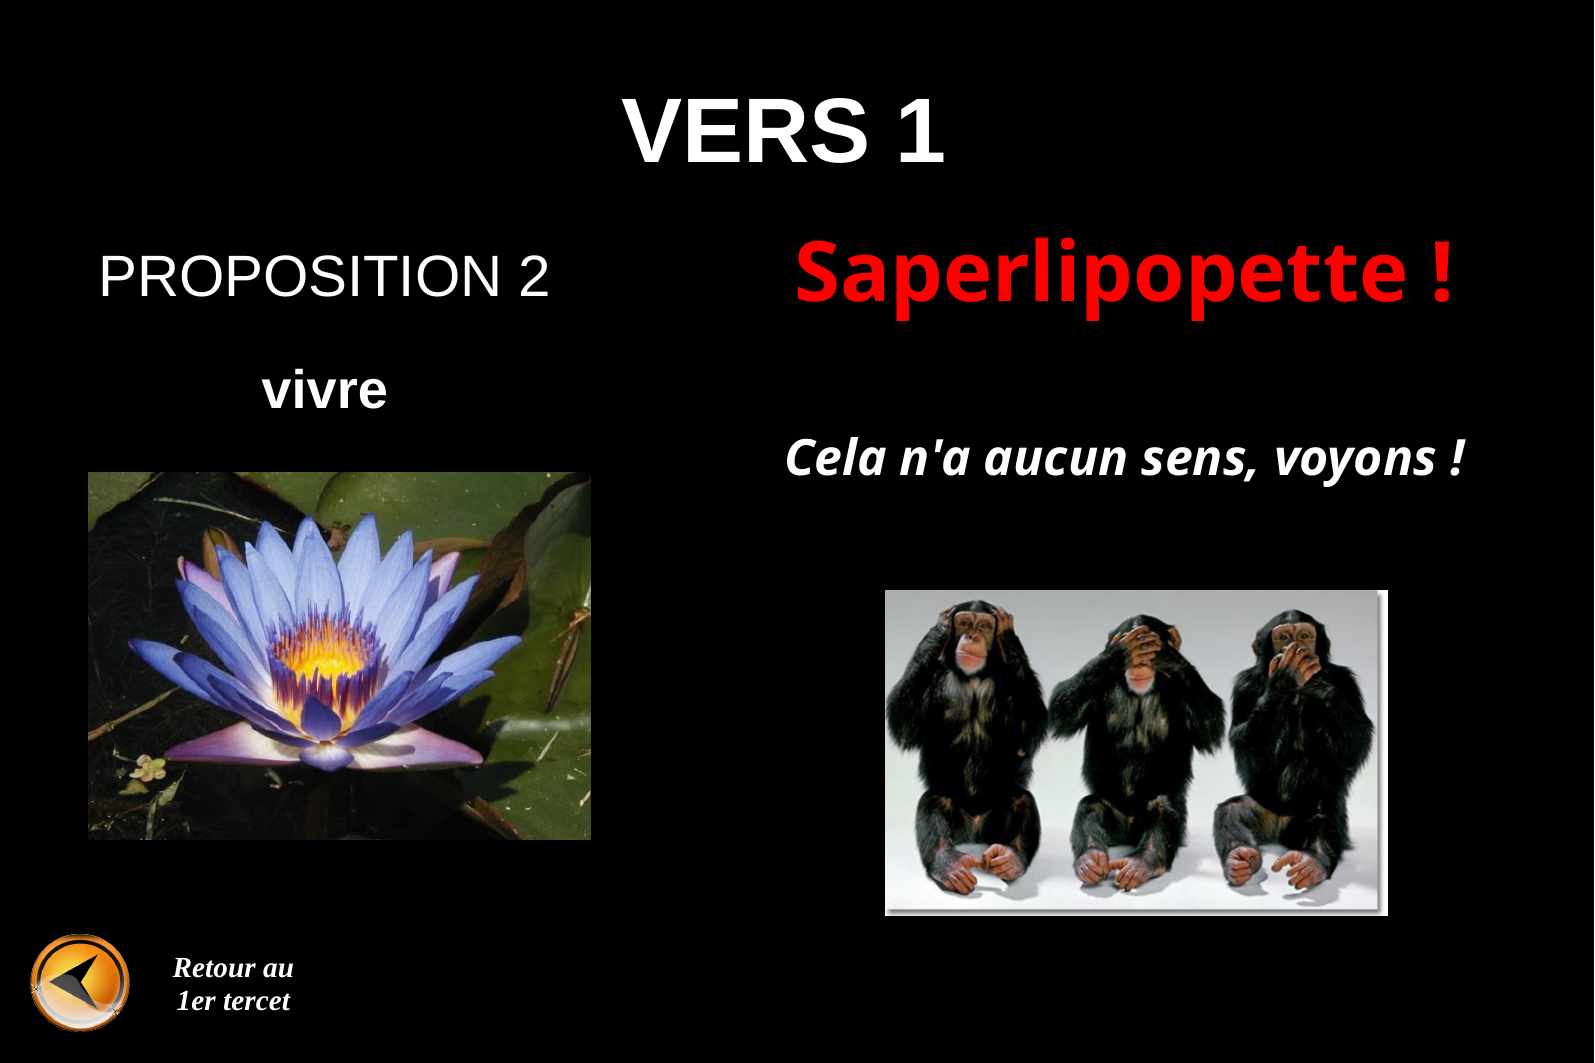

# VERS 1
Saperlipopette !
Cela n'a aucun sens, voyons !
PROPOSITION 2
vivre
Retour au
1er tercet